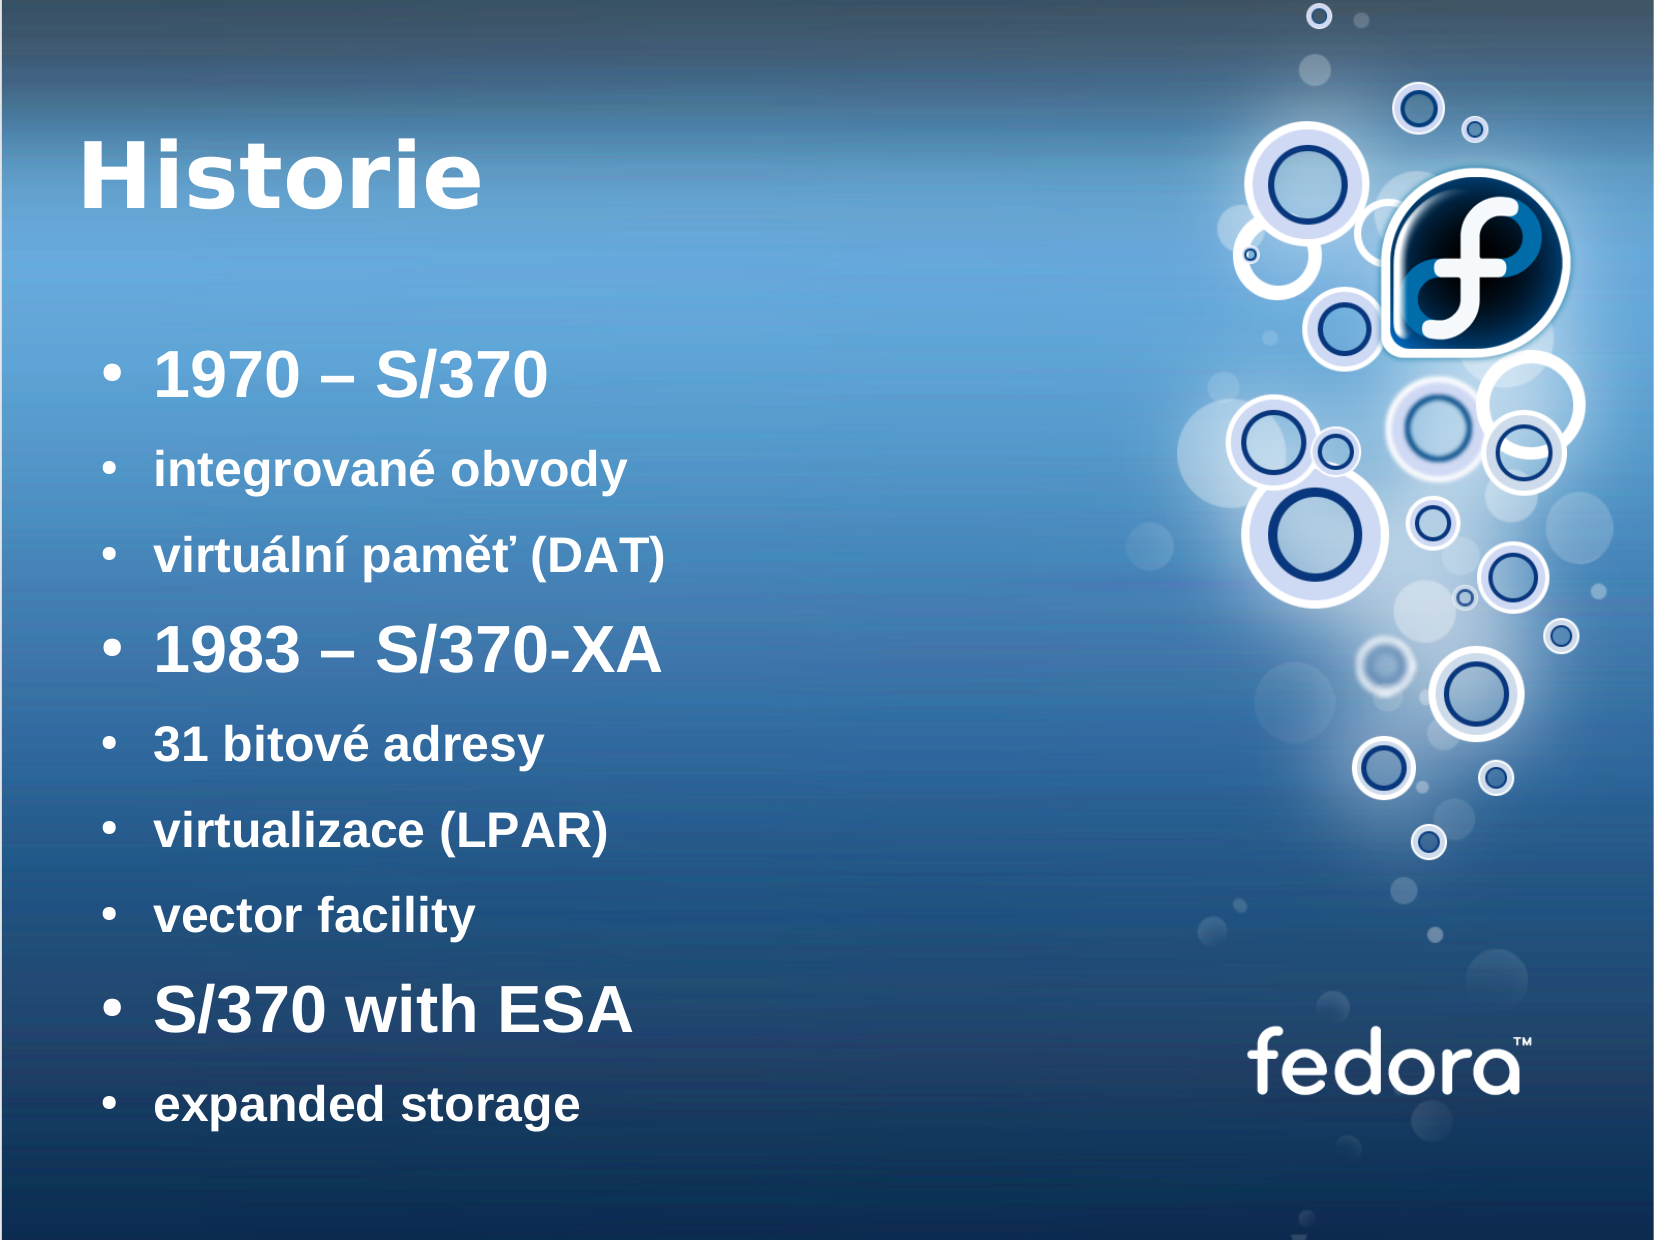

# Historie
1970 – S/370
integrované obvody
virtuální paměť (DAT)
1983 – S/370-XA
31 bitové adresy
virtualizace (LPAR)
vector facility
S/370 with ESA
expanded storage